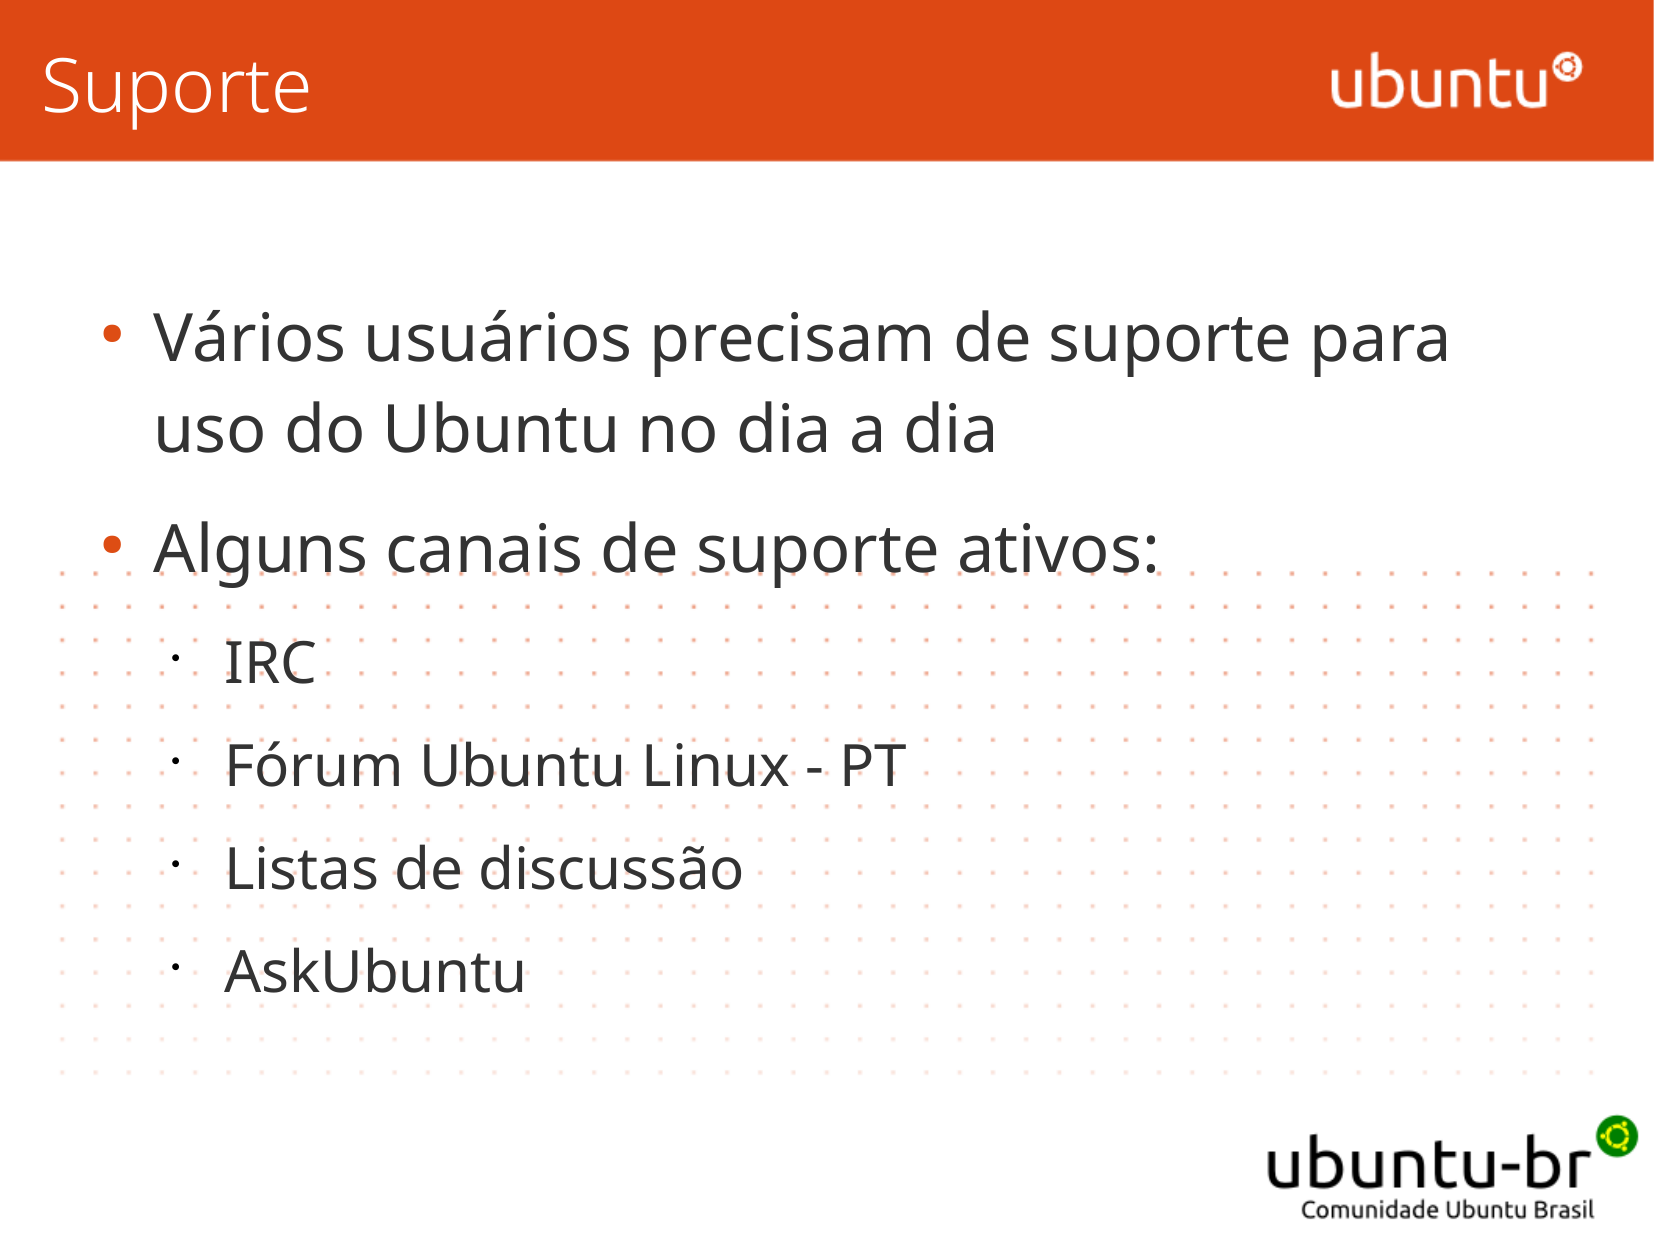

# Suporte
Vários usuários precisam de suporte para uso do Ubuntu no dia a dia
Alguns canais de suporte ativos:
IRC
Fórum Ubuntu Linux - PT
Listas de discussão
AskUbuntu